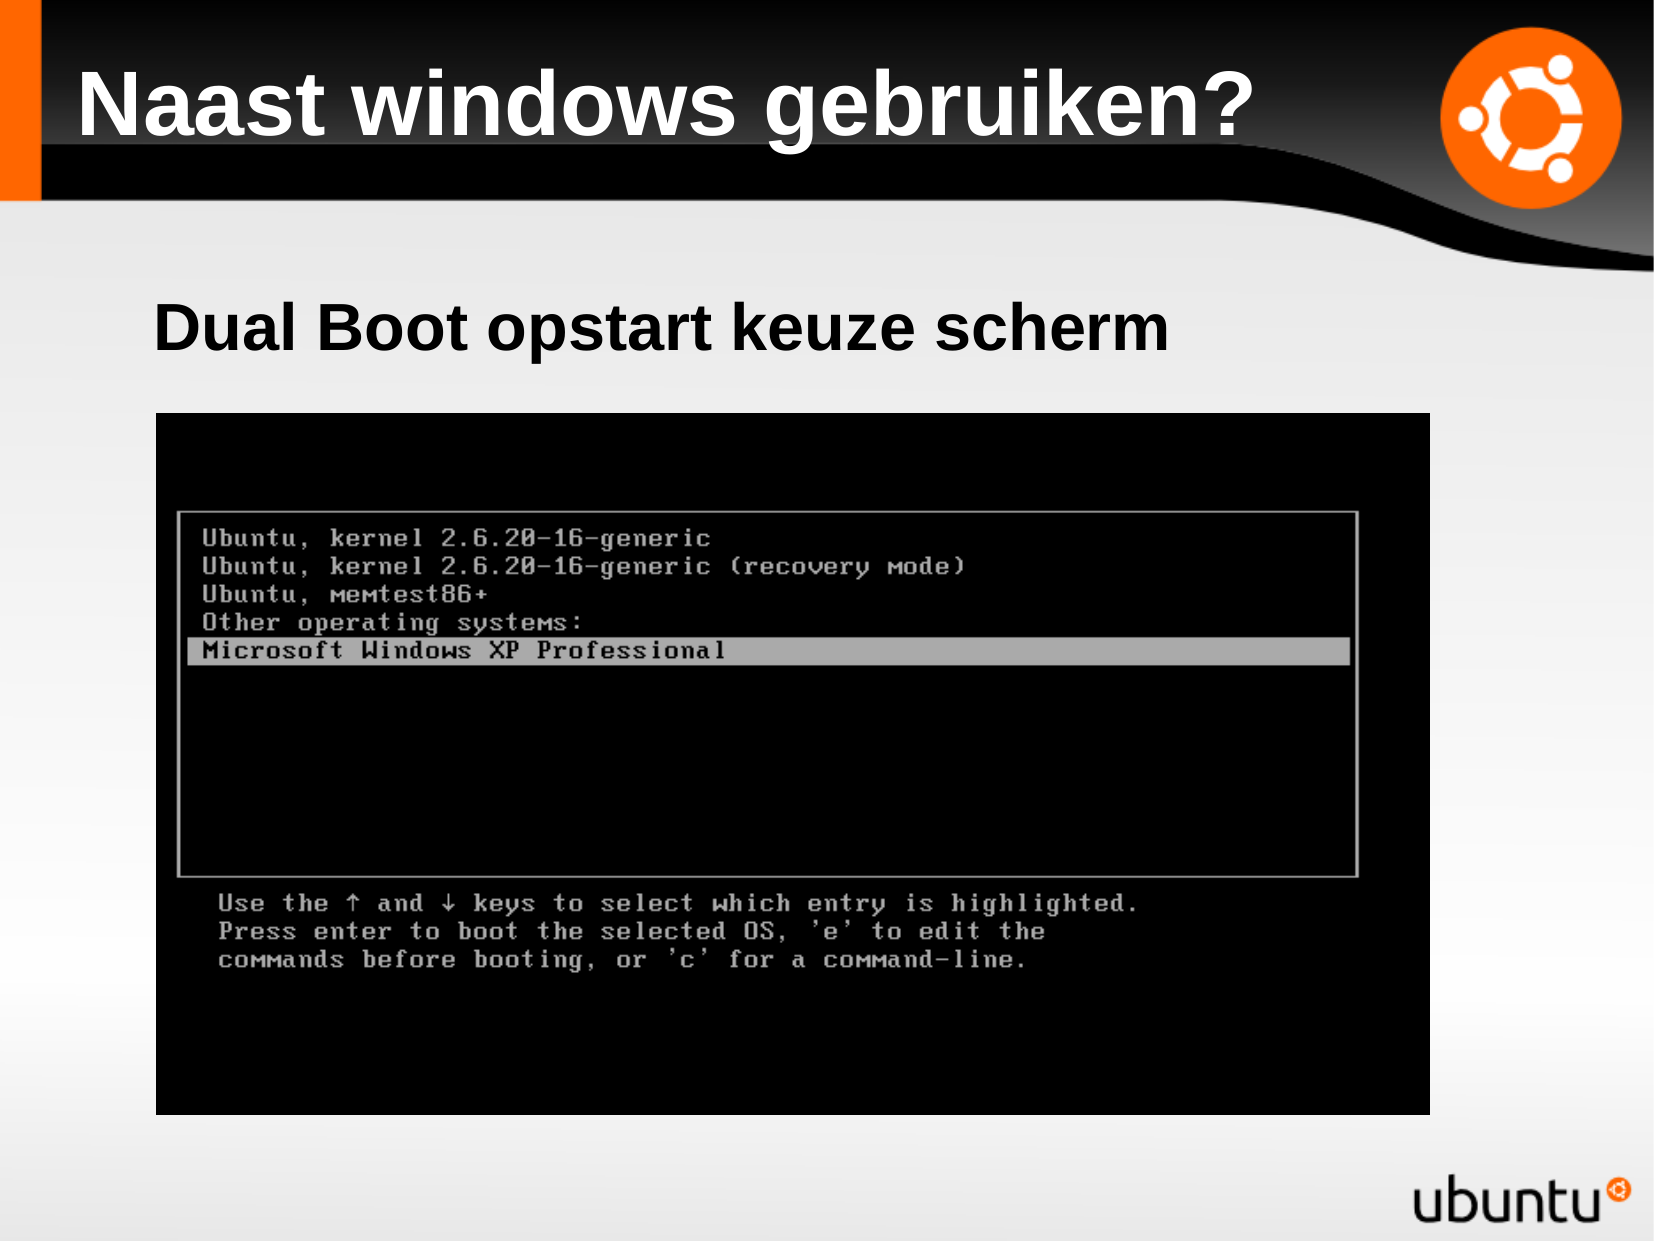

# Naast windows gebruiken?
Dual Boot opstart keuze scherm